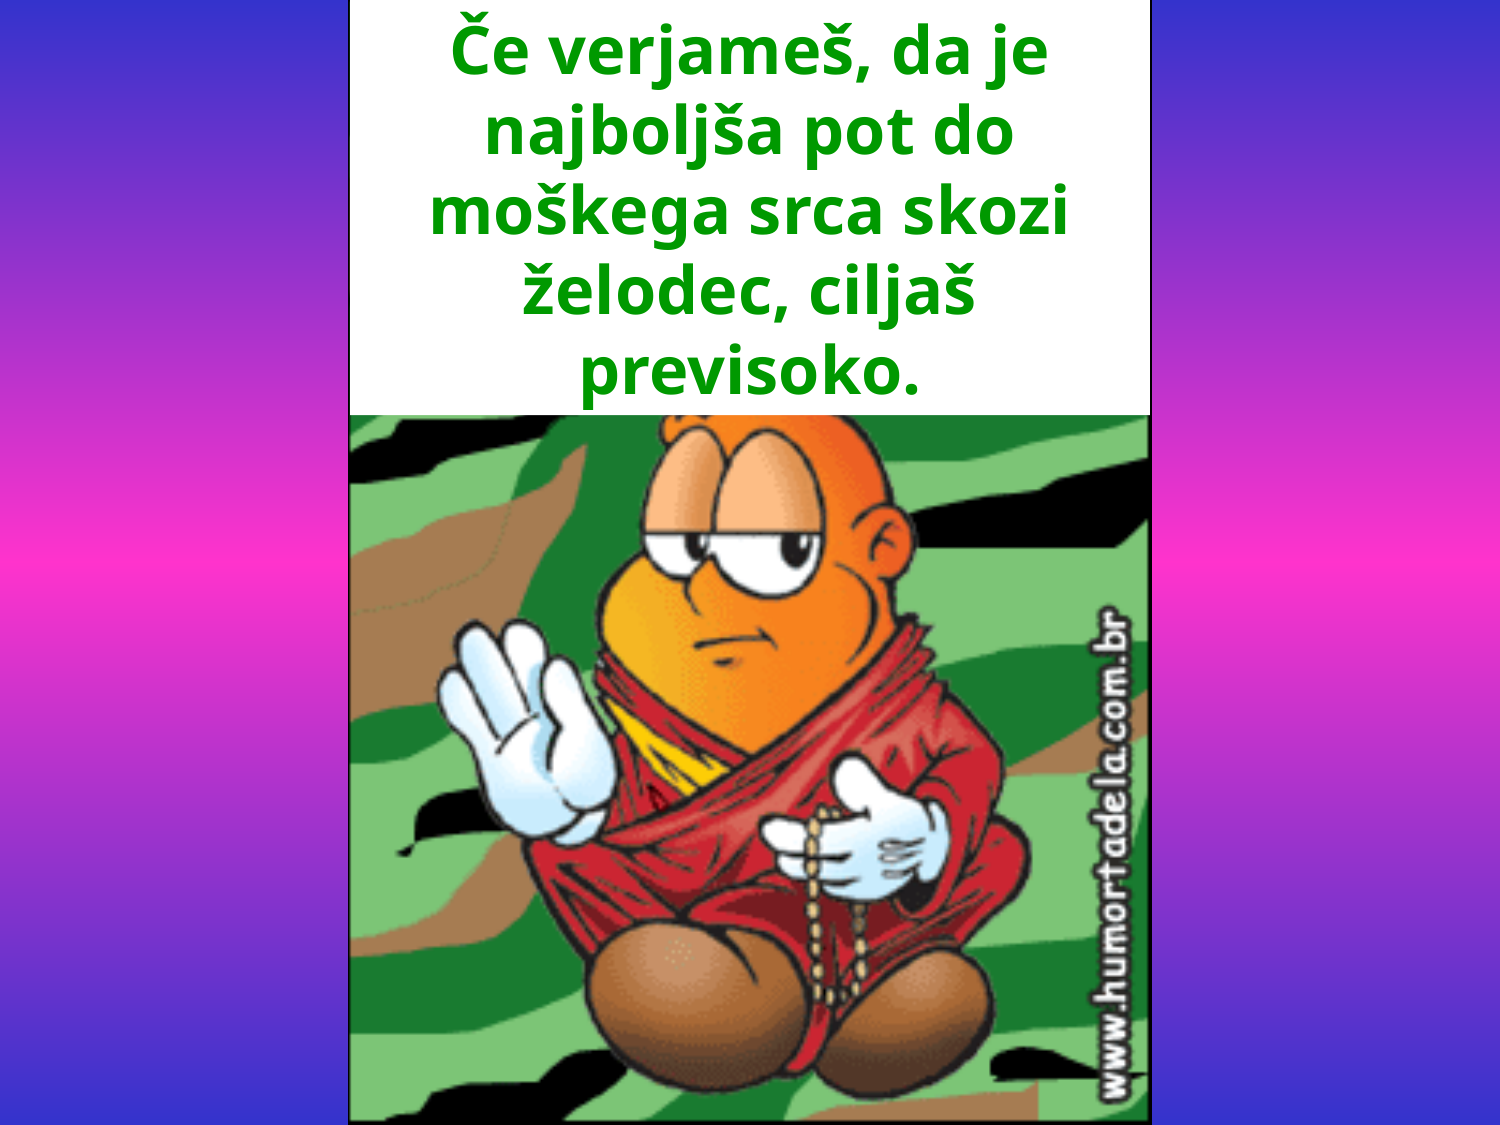

Če verjameš, da je najboljša pot do moškega srca skozi želodec, ciljaš previsoko.